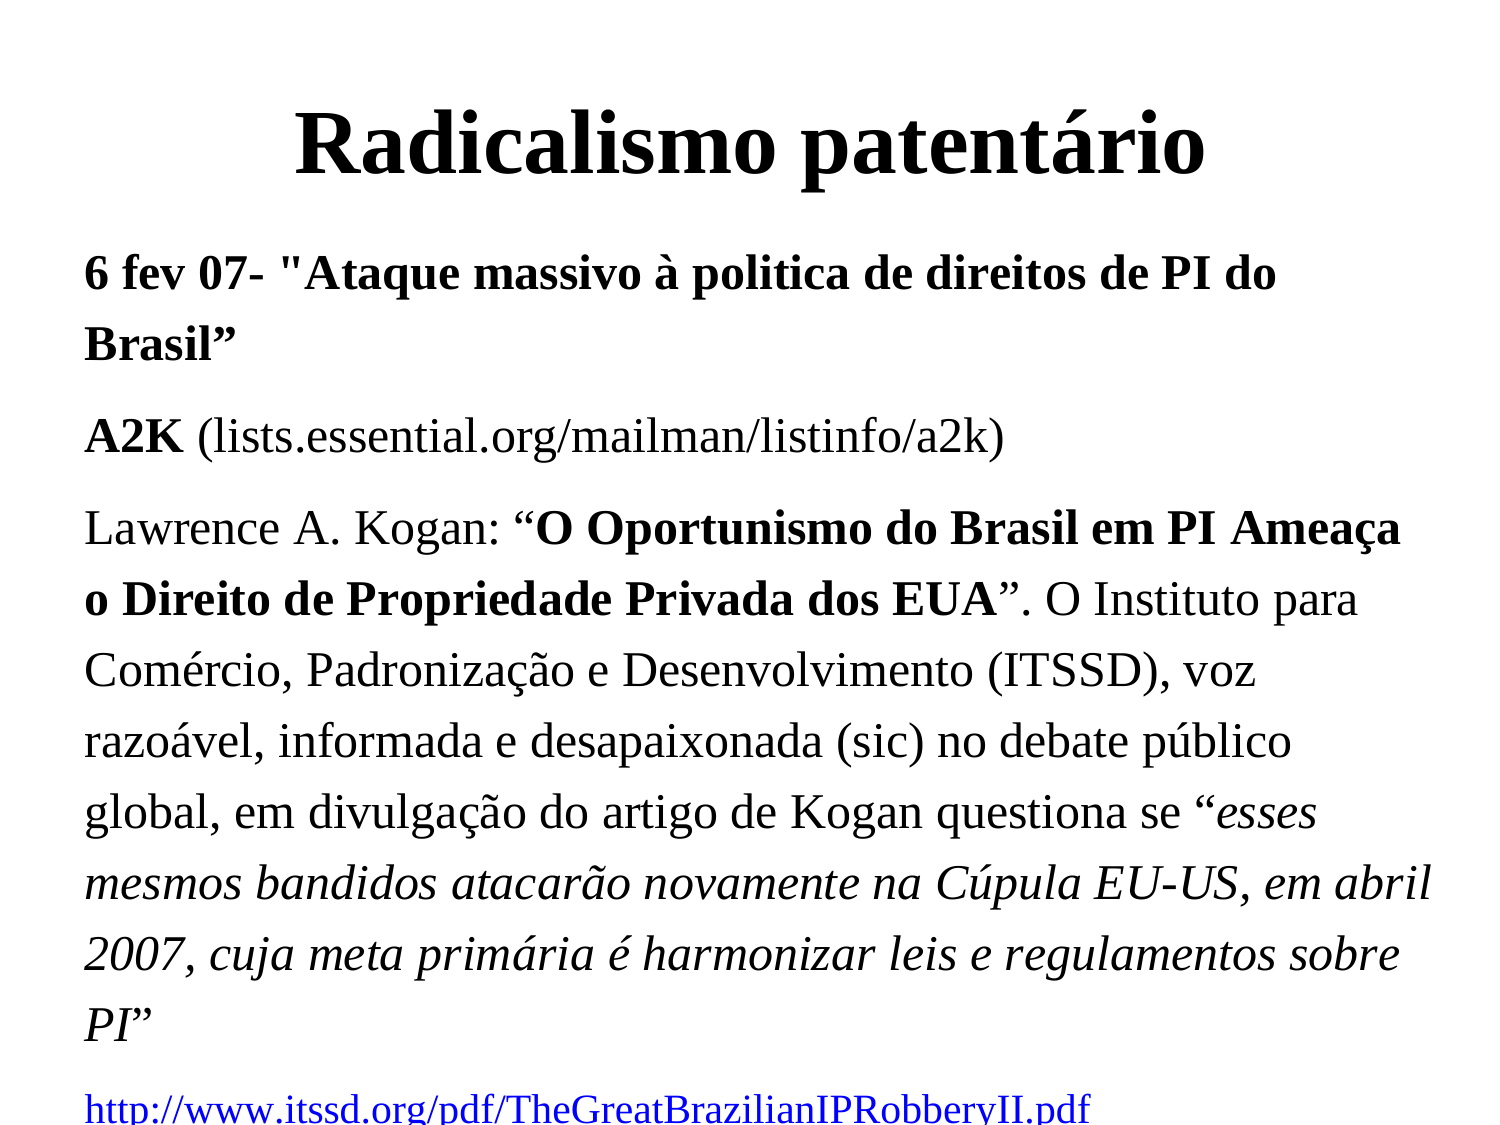

# Radicalismo patentário
6 fev 07- "Ataque massivo à politica de direitos de PI do Brasil”
A2K (lists.essential.org/mailman/listinfo/a2k)
Lawrence A. Kogan: “O Oportunismo do Brasil em PI Ameaça o Direito de Propriedade Privada dos EUA”. O Instituto para Comércio, Padronização e Desenvolvimento (ITSSD), voz razoável, informada e desapaixonada (sic) no debate público global, em divulgação do artigo de Kogan questiona se “esses mesmos bandidos atacarão novamente na Cúpula EU-US, em abril 2007, cuja meta primária é harmonizar leis e regulamentos sobre PI”
http://www.itssd.org/pdf/TheGreatBrazilianIPRobberyII.pdf